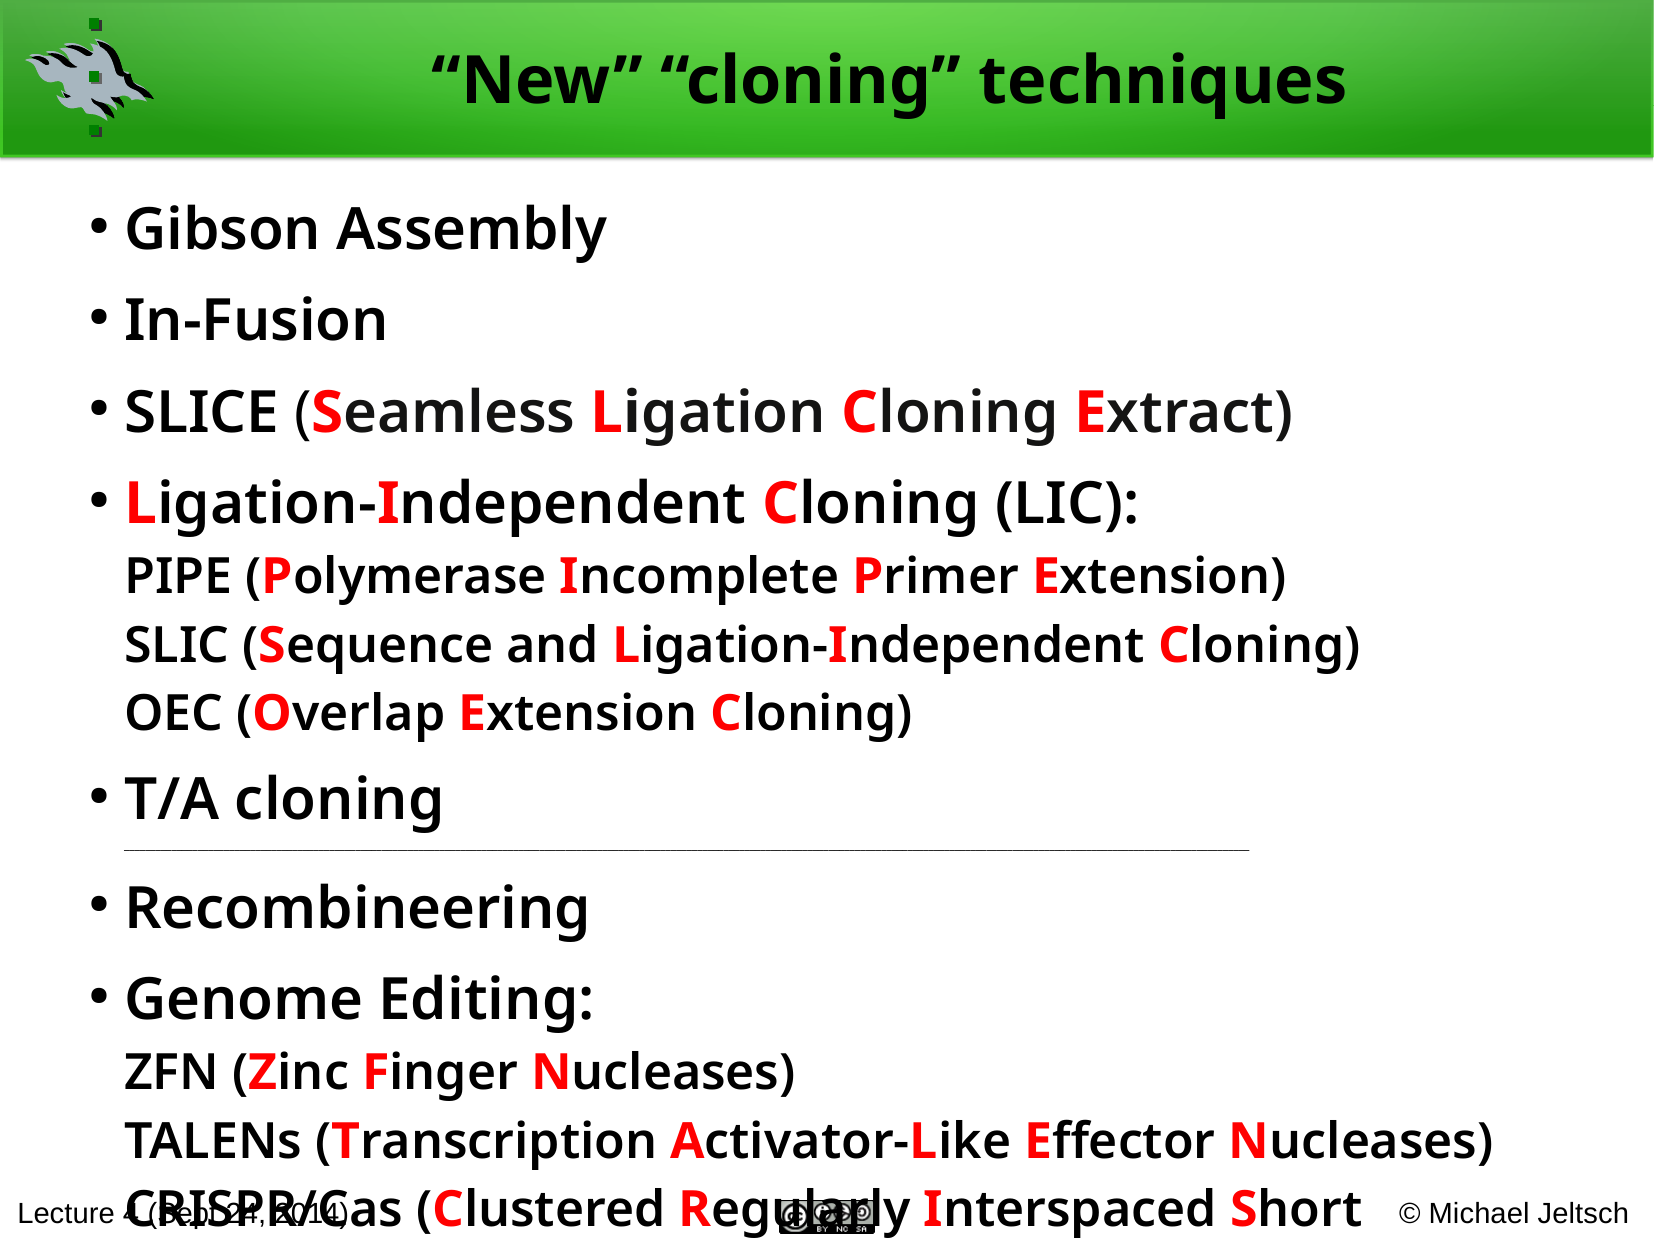

# “New” “cloning” techniques
Gibson Assembly
In-Fusion
SLICE (Seamless Ligation Cloning Extract)
Ligation-Independent Cloning (LIC):
PIPE (Polymerase Incomplete Primer Extension)
SLIC (Sequence and Ligation-Independent Cloning)
OEC (Overlap Extension Cloning)
T/A cloning
______________________________________________________________________________________________________________________________________________________________________________________________________________________
Recombineering
Genome Editing:
ZFN (Zinc Finger Nucleases)
TALENs (Transcription Activator-Like Effector Nucleases)
CRISPR/Cas (Clustered Regularly Interspaced Short Palindromic Repeat/CRISPR associated)
Engineered/Hybrid Meganucleases
rAAV (recombinant Adeno-Associated Virus)